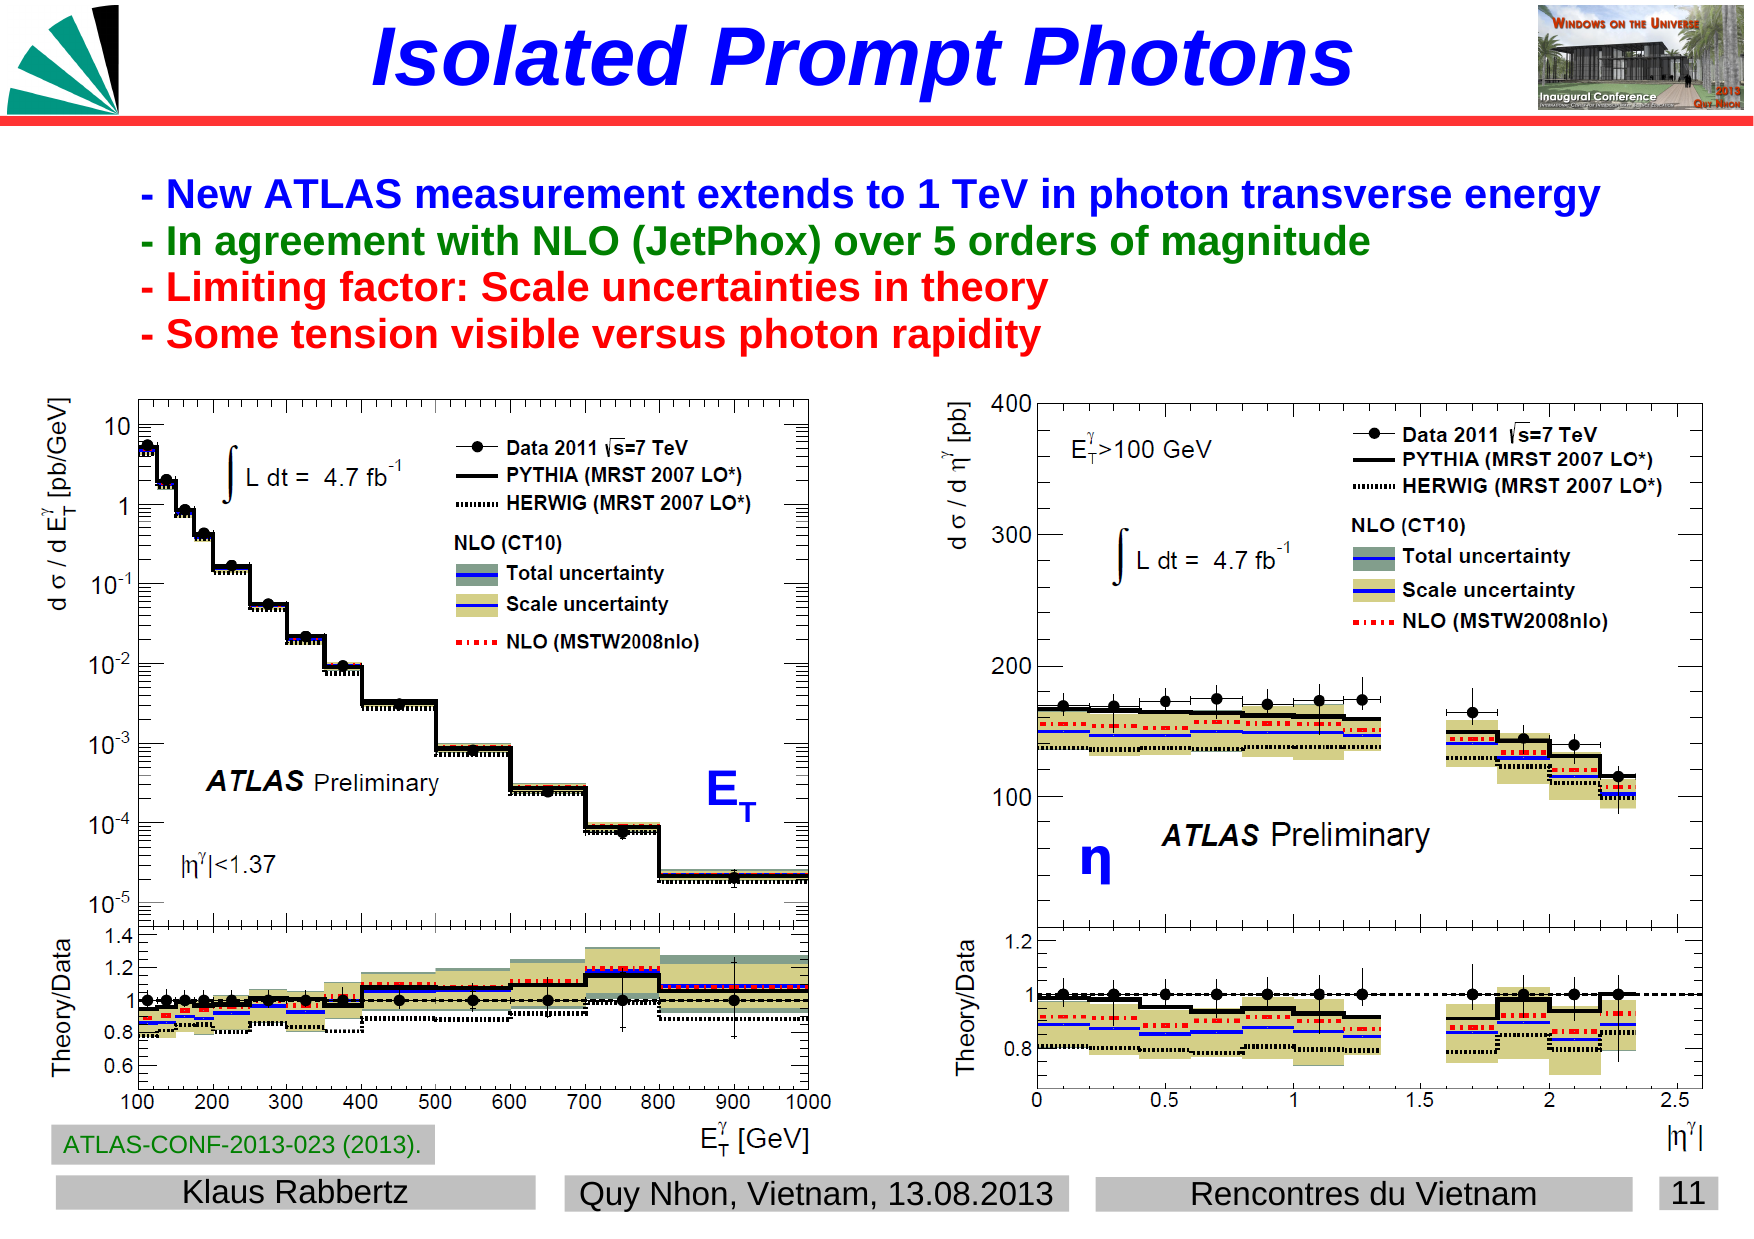

# Isolated Prompt Photons
- New ATLAS measurement extends to 1 TeV in photon transverse energy
- In agreement with NLO (JetPhox) over 5 orders of magnitude
- Limiting factor: Scale uncertainties in theory
- Some tension visible versus photon rapidity
ET
η
ATLAS-CONF-2013-023 (2013).